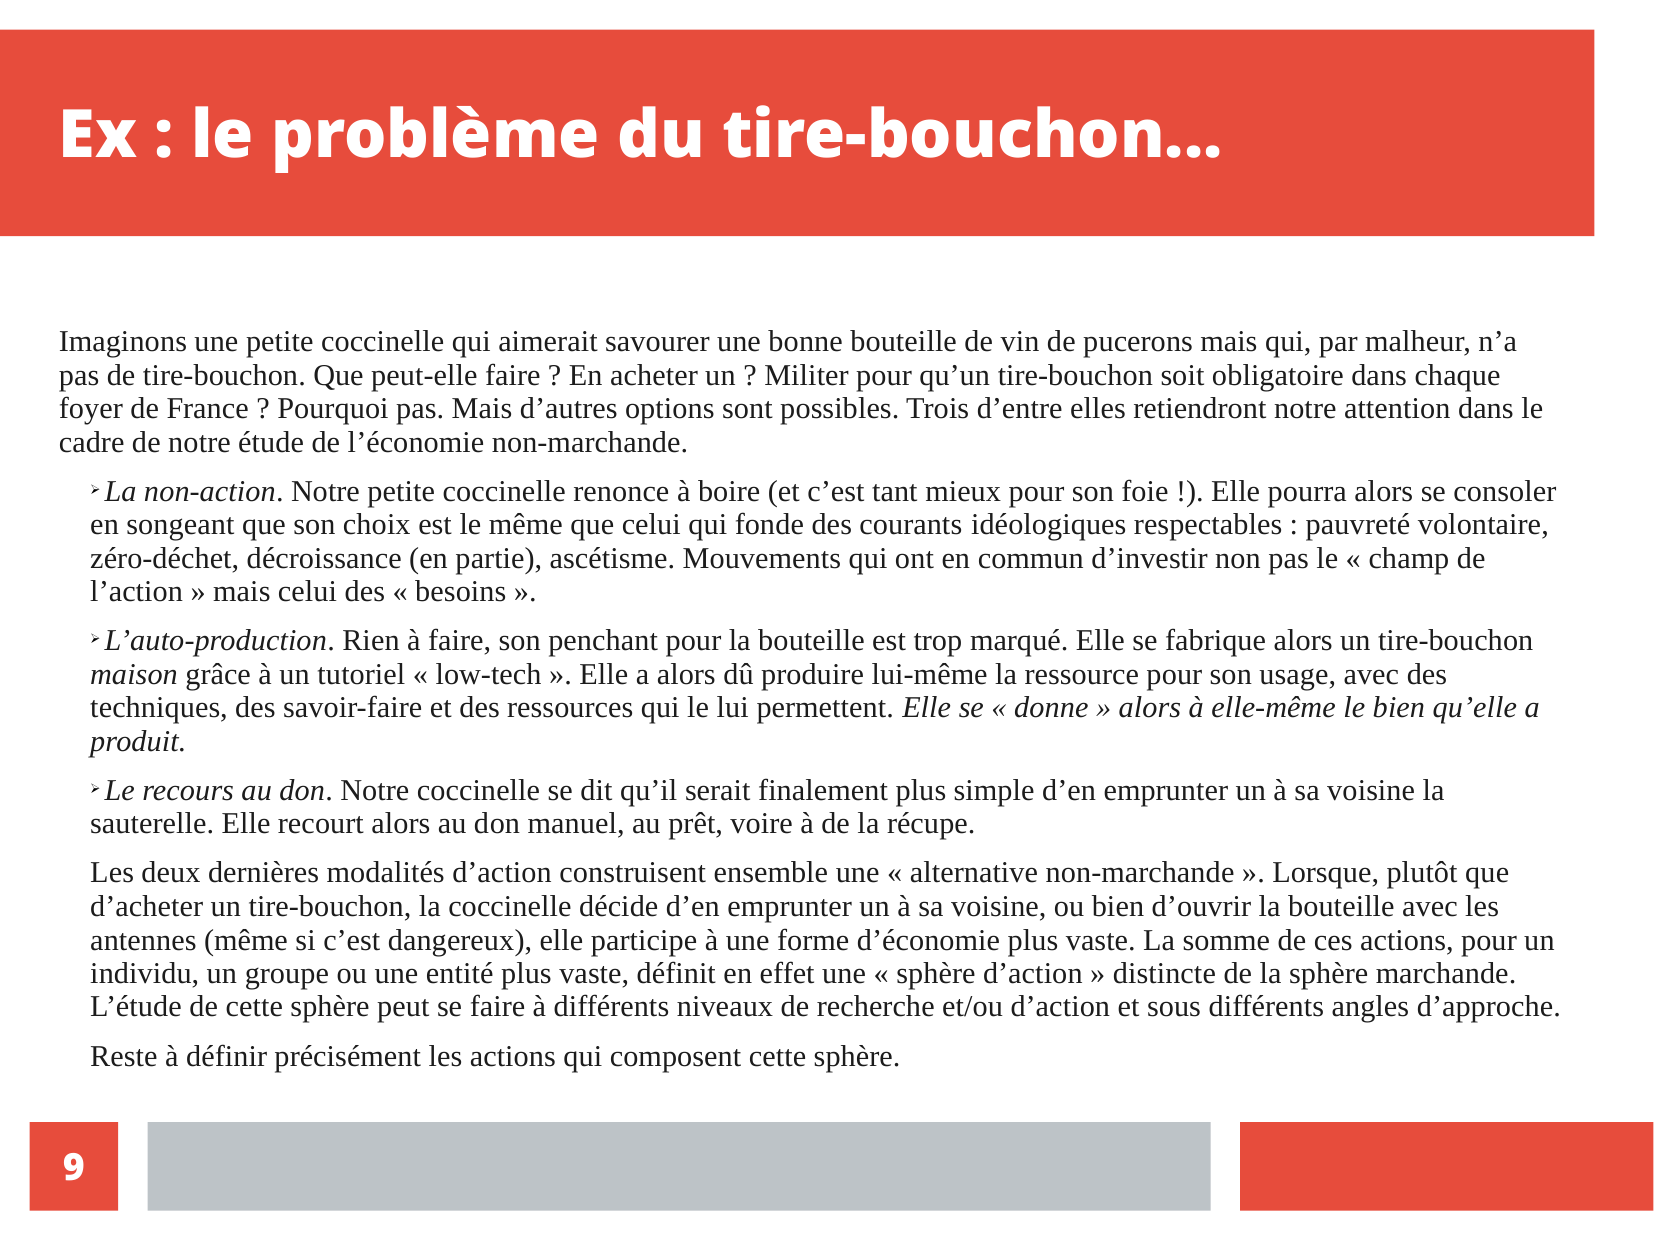

# Ex : le problème du tire-bouchon...
Imaginons une petite coccinelle qui aimerait savourer une bonne bouteille de vin de pucerons mais qui, par malheur, n’a pas de tire-bouchon. Que peut-elle faire ? En acheter un ? Militer pour qu’un tire-bouchon soit obligatoire dans chaque foyer de France ? Pourquoi pas. Mais d’autres options sont possibles. Trois d’entre elles retiendront notre attention dans le cadre de notre étude de l’économie non-marchande.
 La non-action. Notre petite coccinelle renonce à boire (et c’est tant mieux pour son foie !). Elle pourra alors se consoler en songeant que son choix est le même que celui qui fonde des courants idéologiques respectables : pauvreté volontaire, zéro-déchet, décroissance (en partie), ascétisme. Mouvements qui ont en commun d’investir non pas le « champ de l’action » mais celui des « besoins ».
 L’auto-production. Rien à faire, son penchant pour la bouteille est trop marqué. Elle se fabrique alors un tire-bouchon maison grâce à un tutoriel « low-tech ». Elle a alors dû produire lui-même la ressource pour son usage, avec des techniques, des savoir-faire et des ressources qui le lui permettent. Elle se « donne » alors à elle-même le bien qu’elle a produit.
 Le recours au don. Notre coccinelle se dit qu’il serait finalement plus simple d’en emprunter un à sa voisine la sauterelle. Elle recourt alors au don manuel, au prêt, voire à de la récupe.
Les deux dernières modalités d’action construisent ensemble une « alternative non-marchande ». Lorsque, plutôt que d’acheter un tire-bouchon, la coccinelle décide d’en emprunter un à sa voisine, ou bien d’ouvrir la bouteille avec les antennes (même si c’est dangereux), elle participe à une forme d’économie plus vaste. La somme de ces actions, pour un individu, un groupe ou une entité plus vaste, définit en effet une « sphère d’action » distincte de la sphère marchande. L’étude de cette sphère peut se faire à différents niveaux de recherche et/ou d’action et sous différents angles d’approche.
Reste à définir précisément les actions qui composent cette sphère.
9